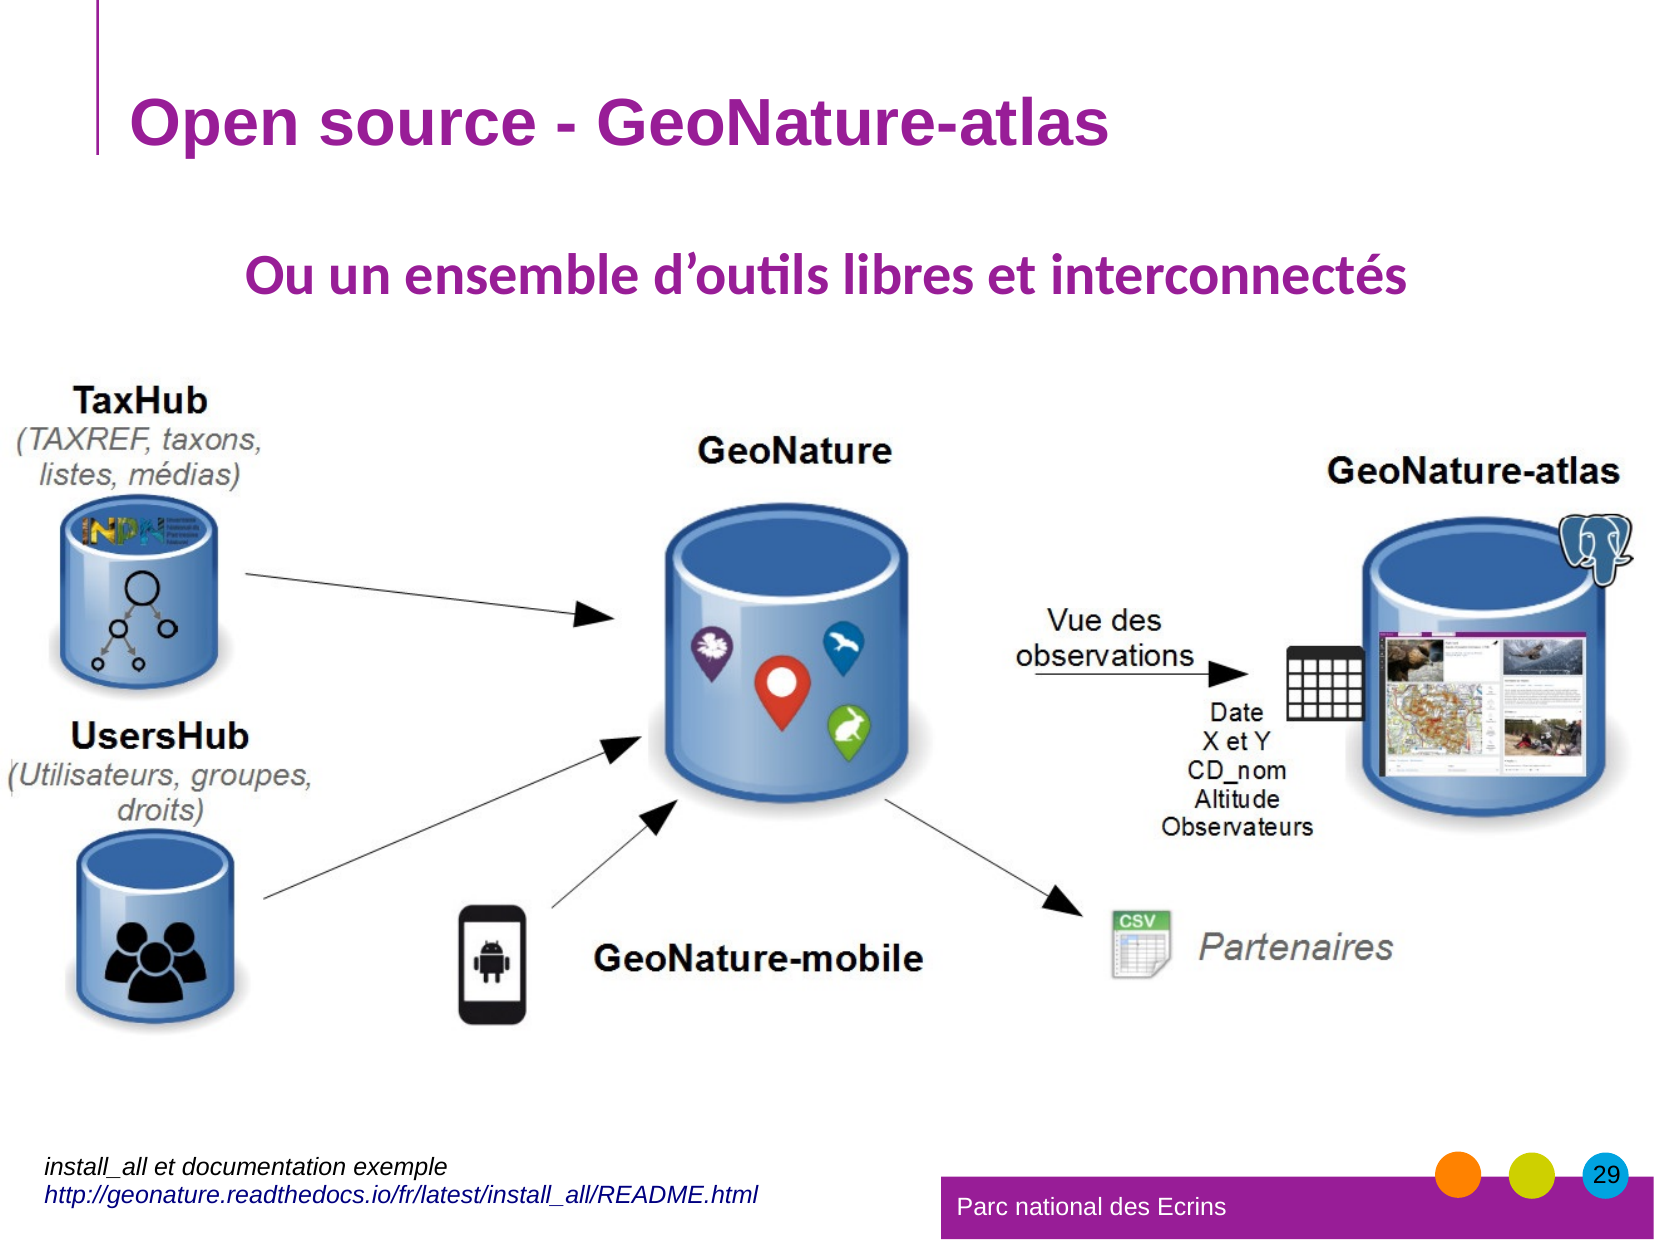

# Open source - GeoNature-atlas
Ou un ensemble d’outils libres et interconnectés
install_all et documentation exemple
http://geonature.readthedocs.io/fr/latest/install_all/README.html